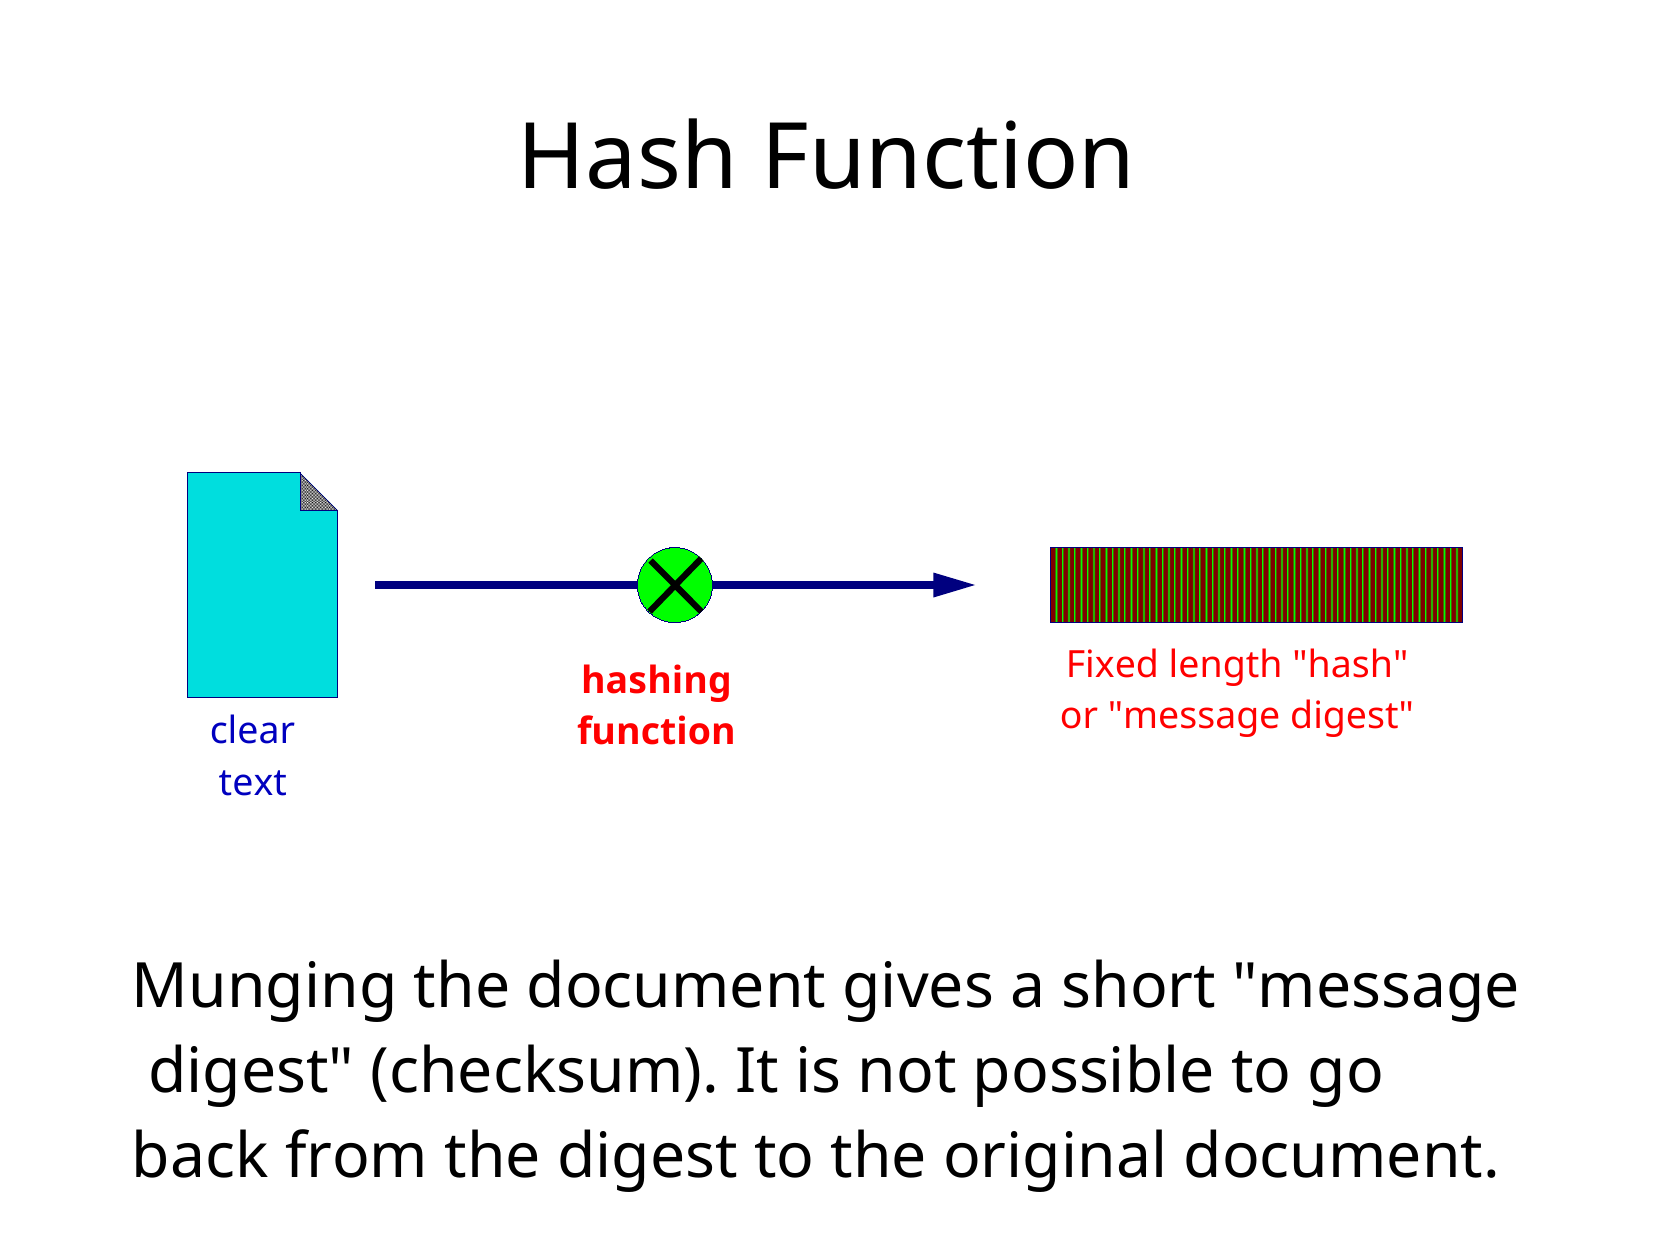

# Hash Function
Fixed length "hash"
or "message digest"
hashing
function
clear
text
Munging the document gives a short "message
 digest" (checksum). It is not possible to go
back from the digest to the original document.